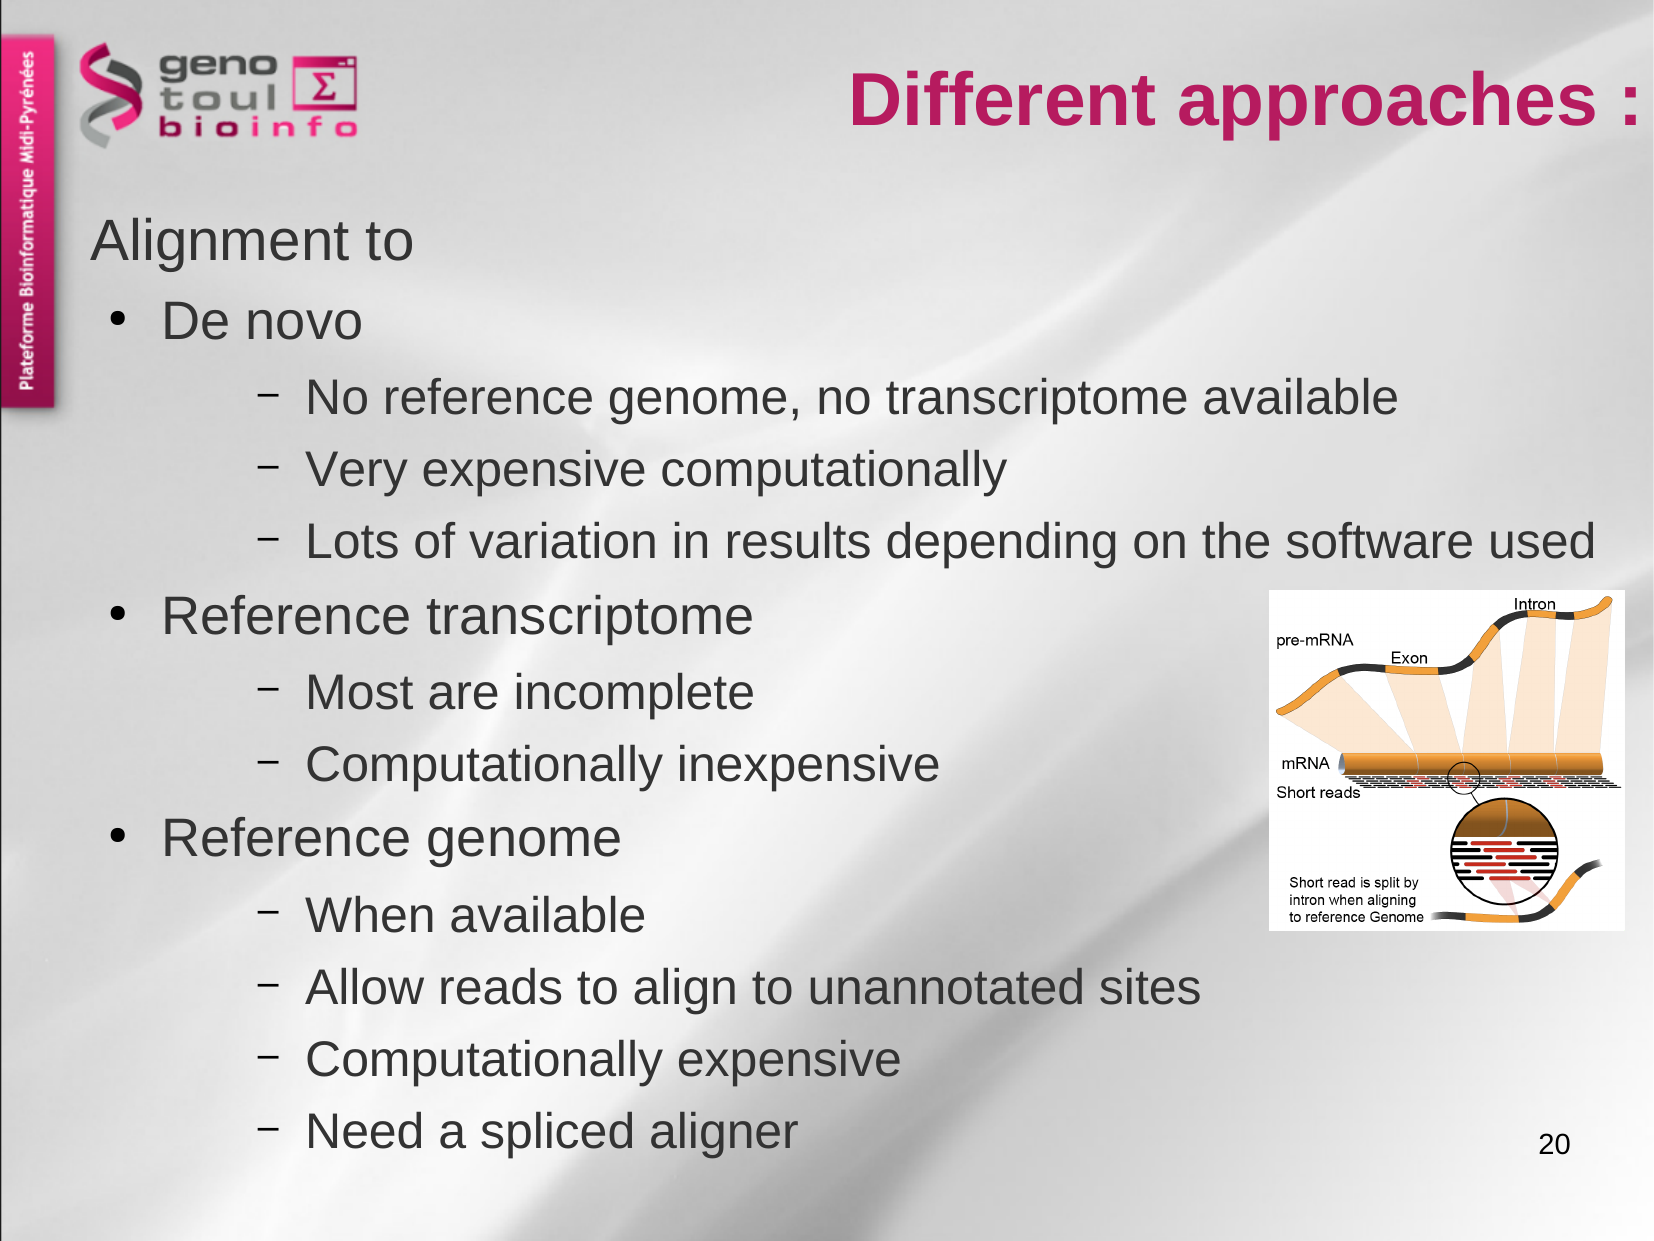

# Different approaches :
Alignment to
De novo
No reference genome, no transcriptome available
Very expensive computationally
Lots of variation in results depending on the software used
Reference transcriptome
Most are incomplete
Computationally inexpensive
Reference genome
When available
Allow reads to align to unannotated sites
Computationally expensive
Need a spliced aligner